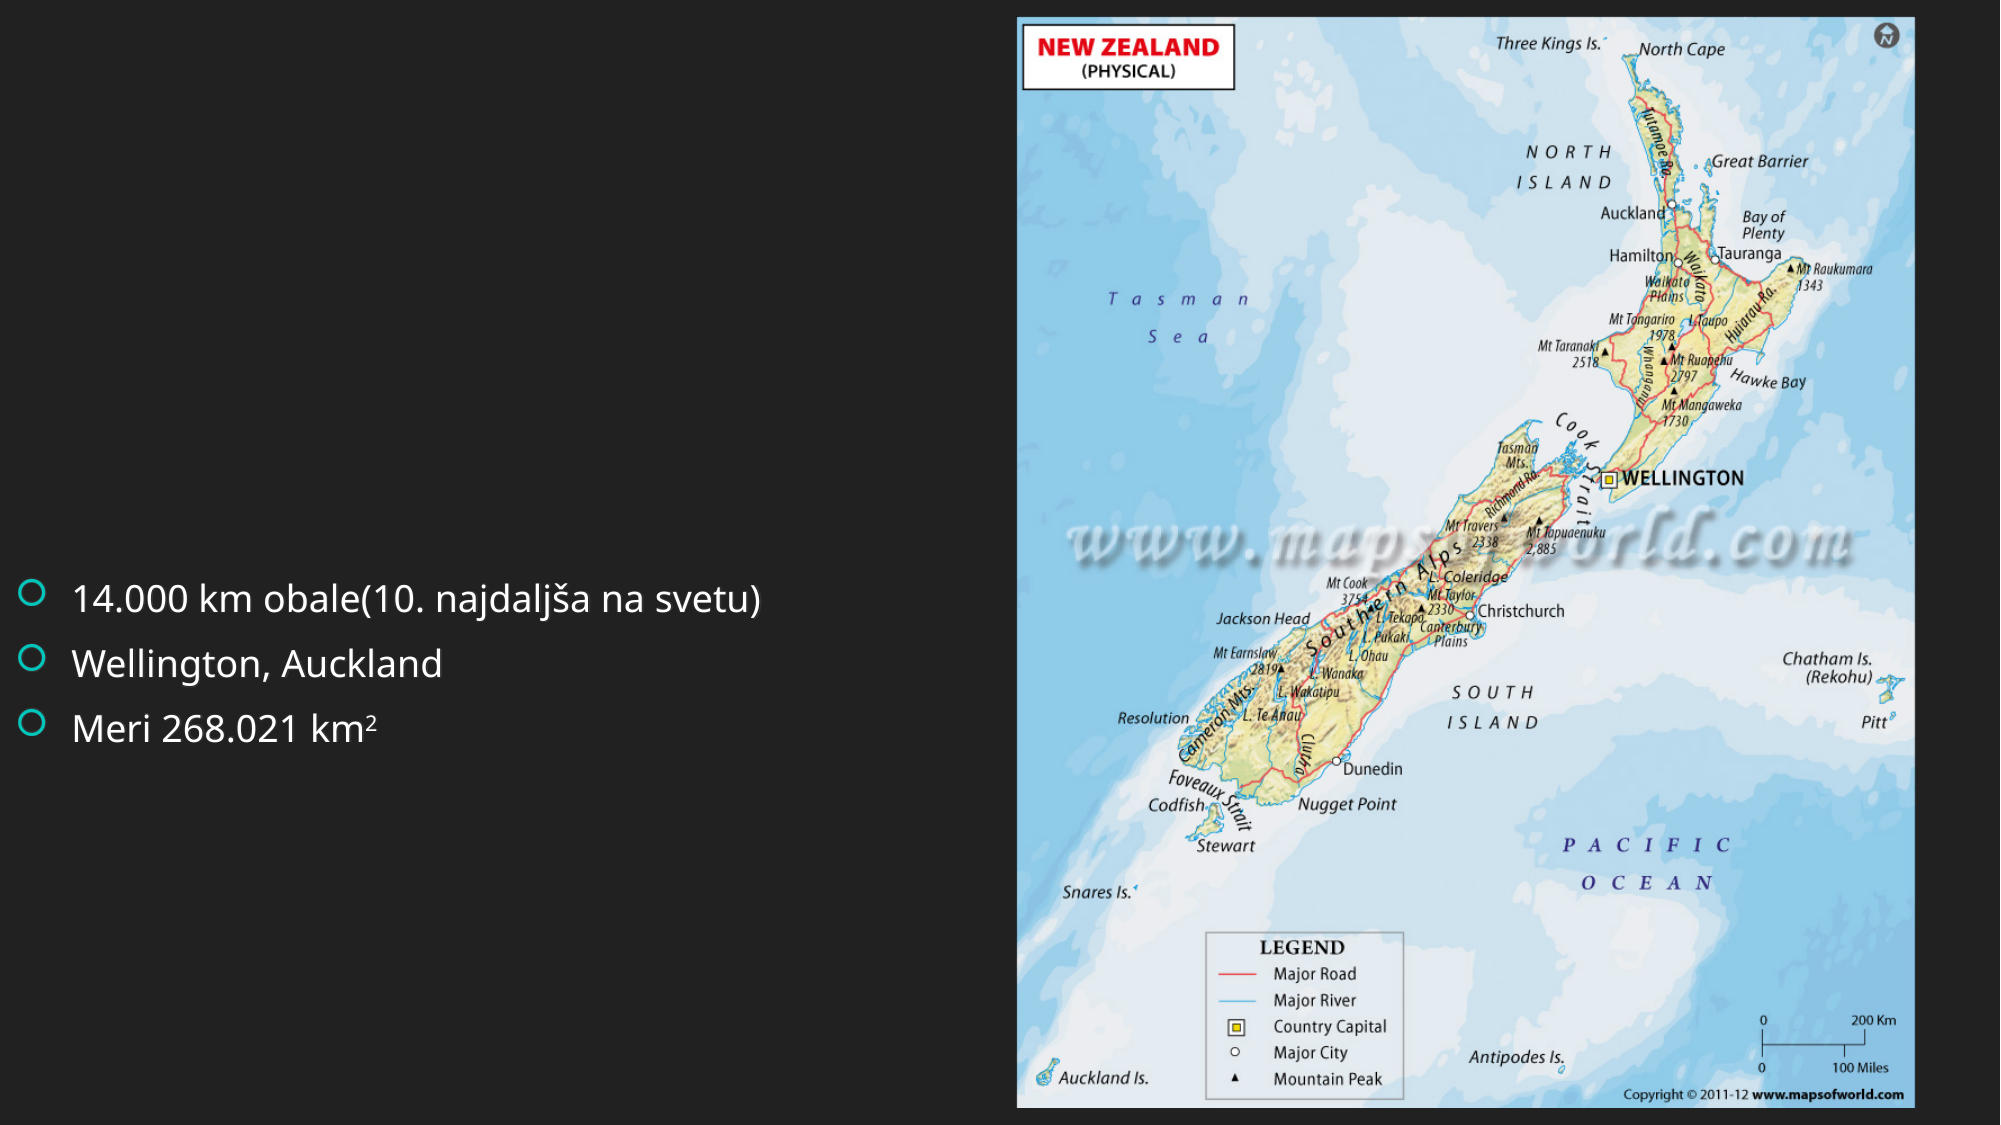

# 14.000 km obale(10. najdaljša na svetu)
Wellington, Auckland
Meri 268.021 km2